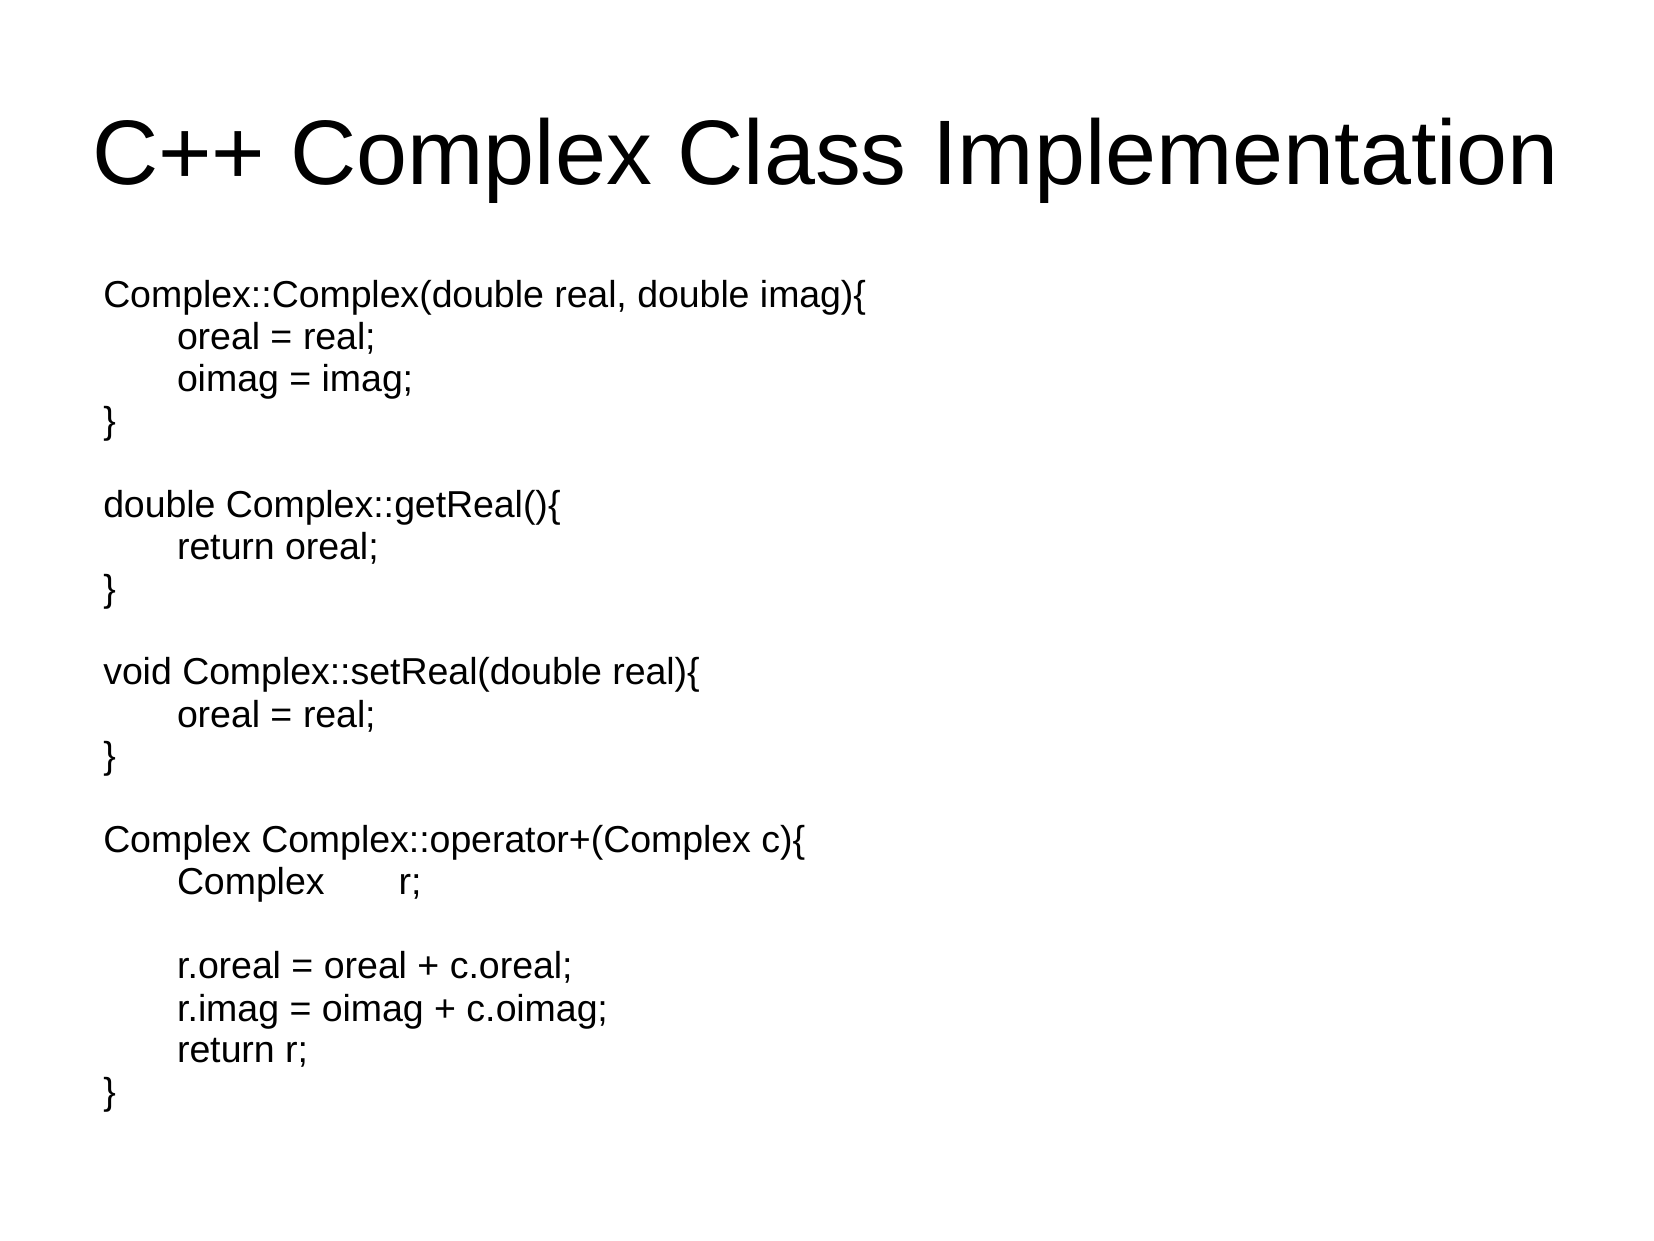

# C++ Complex Class Implementation
Complex::Complex(double real, double imag){
	oreal = real;
	oimag = imag;
}
double Complex::getReal(){
	return oreal;
}
void Complex::setReal(double real){
	oreal = real;
}
Complex Complex::operator+(Complex c){
	Complex		r;
	r.oreal = oreal + c.oreal;
	r.imag = oimag + c.oimag;
	return r;
}